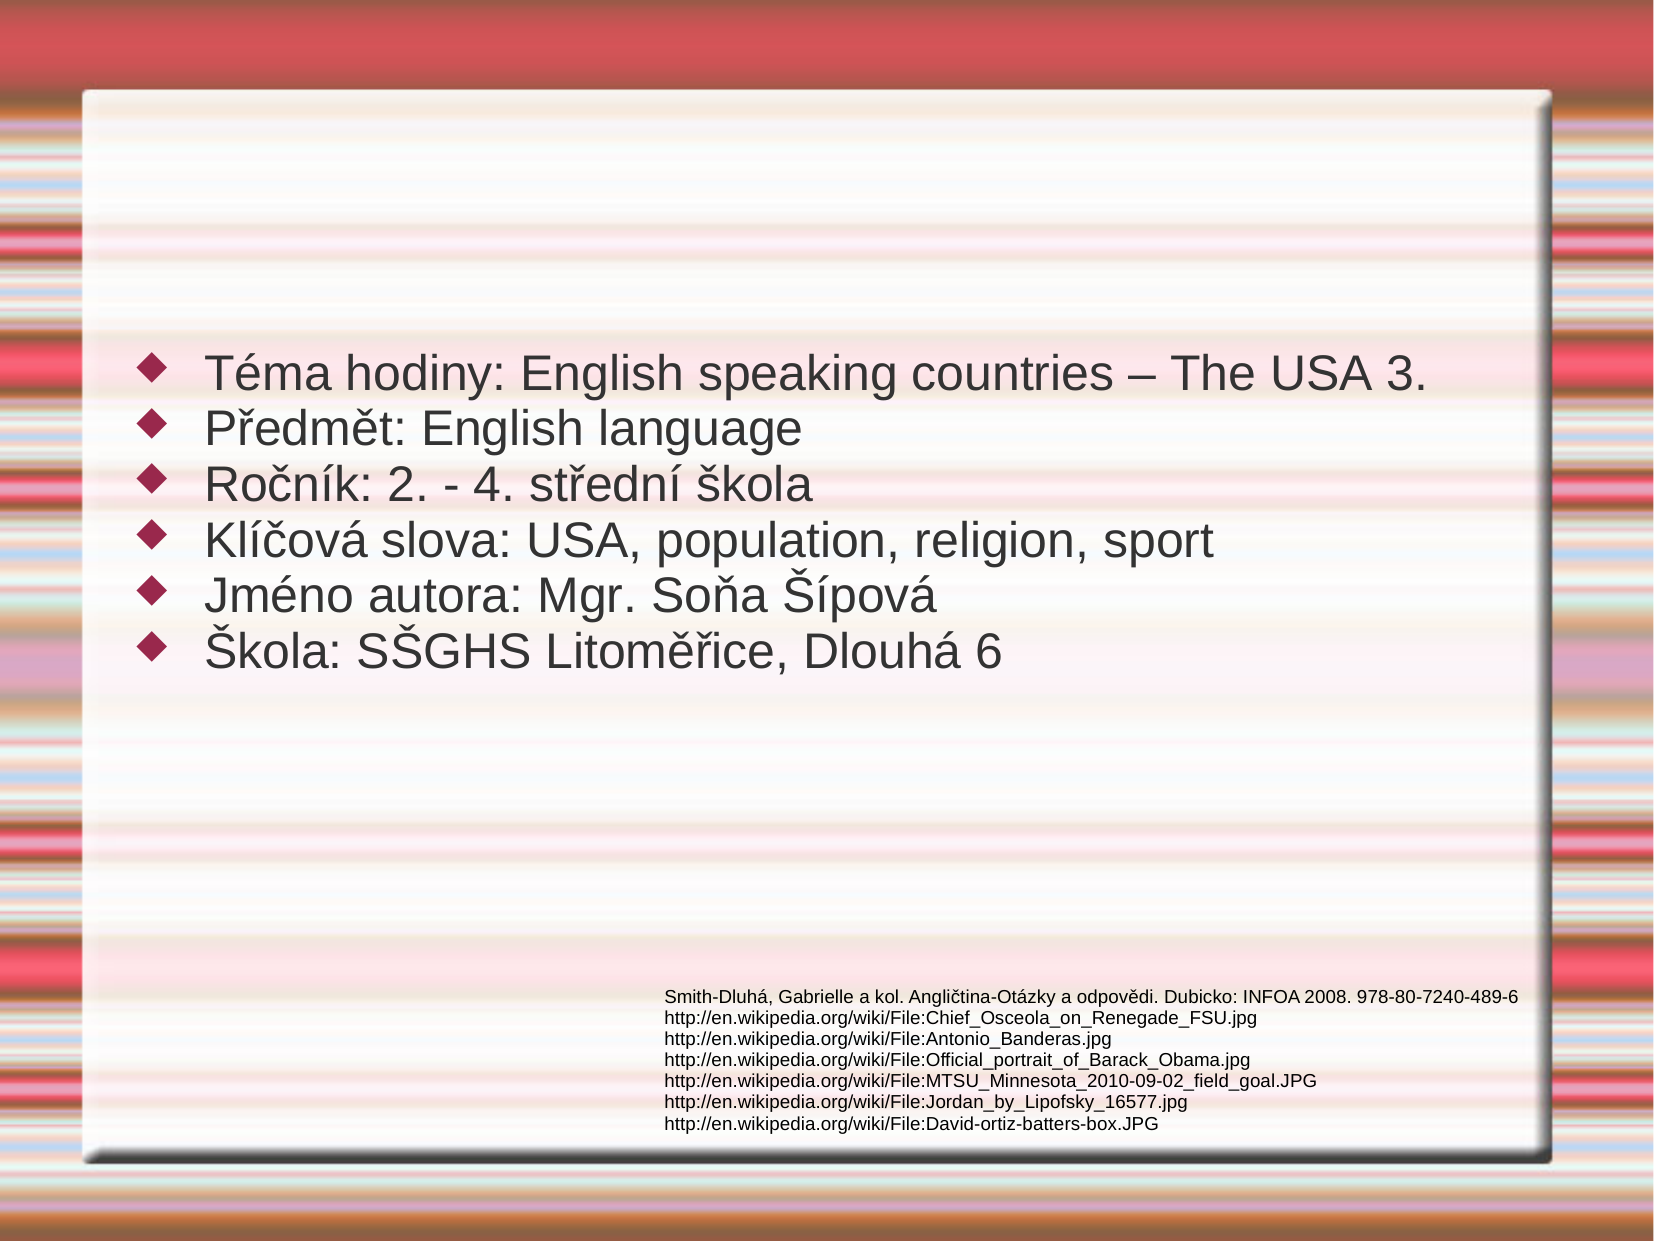

# Téma hodiny: English speaking countries – The USA 3.
Předmět: English language
Ročník: 2. - 4. střední škola
Klíčová slova: USA, population, religion, sport
Jméno autora: Mgr. Soňa Šípová
Škola: SŠGHS Litoměřice, Dlouhá 6
Smith-Dluhá, Gabrielle a kol. Angličtina-Otázky a odpovědi. Dubicko: INFOA 2008. 978-80-7240-489-6
http://en.wikipedia.org/wiki/File:Chief_Osceola_on_Renegade_FSU.jpg
http://en.wikipedia.org/wiki/File:Antonio_Banderas.jpg
http://en.wikipedia.org/wiki/File:Official_portrait_of_Barack_Obama.jpg
http://en.wikipedia.org/wiki/File:MTSU_Minnesota_2010-09-02_field_goal.JPG
http://en.wikipedia.org/wiki/File:Jordan_by_Lipofsky_16577.jpg
http://en.wikipedia.org/wiki/File:David-ortiz-batters-box.JPG